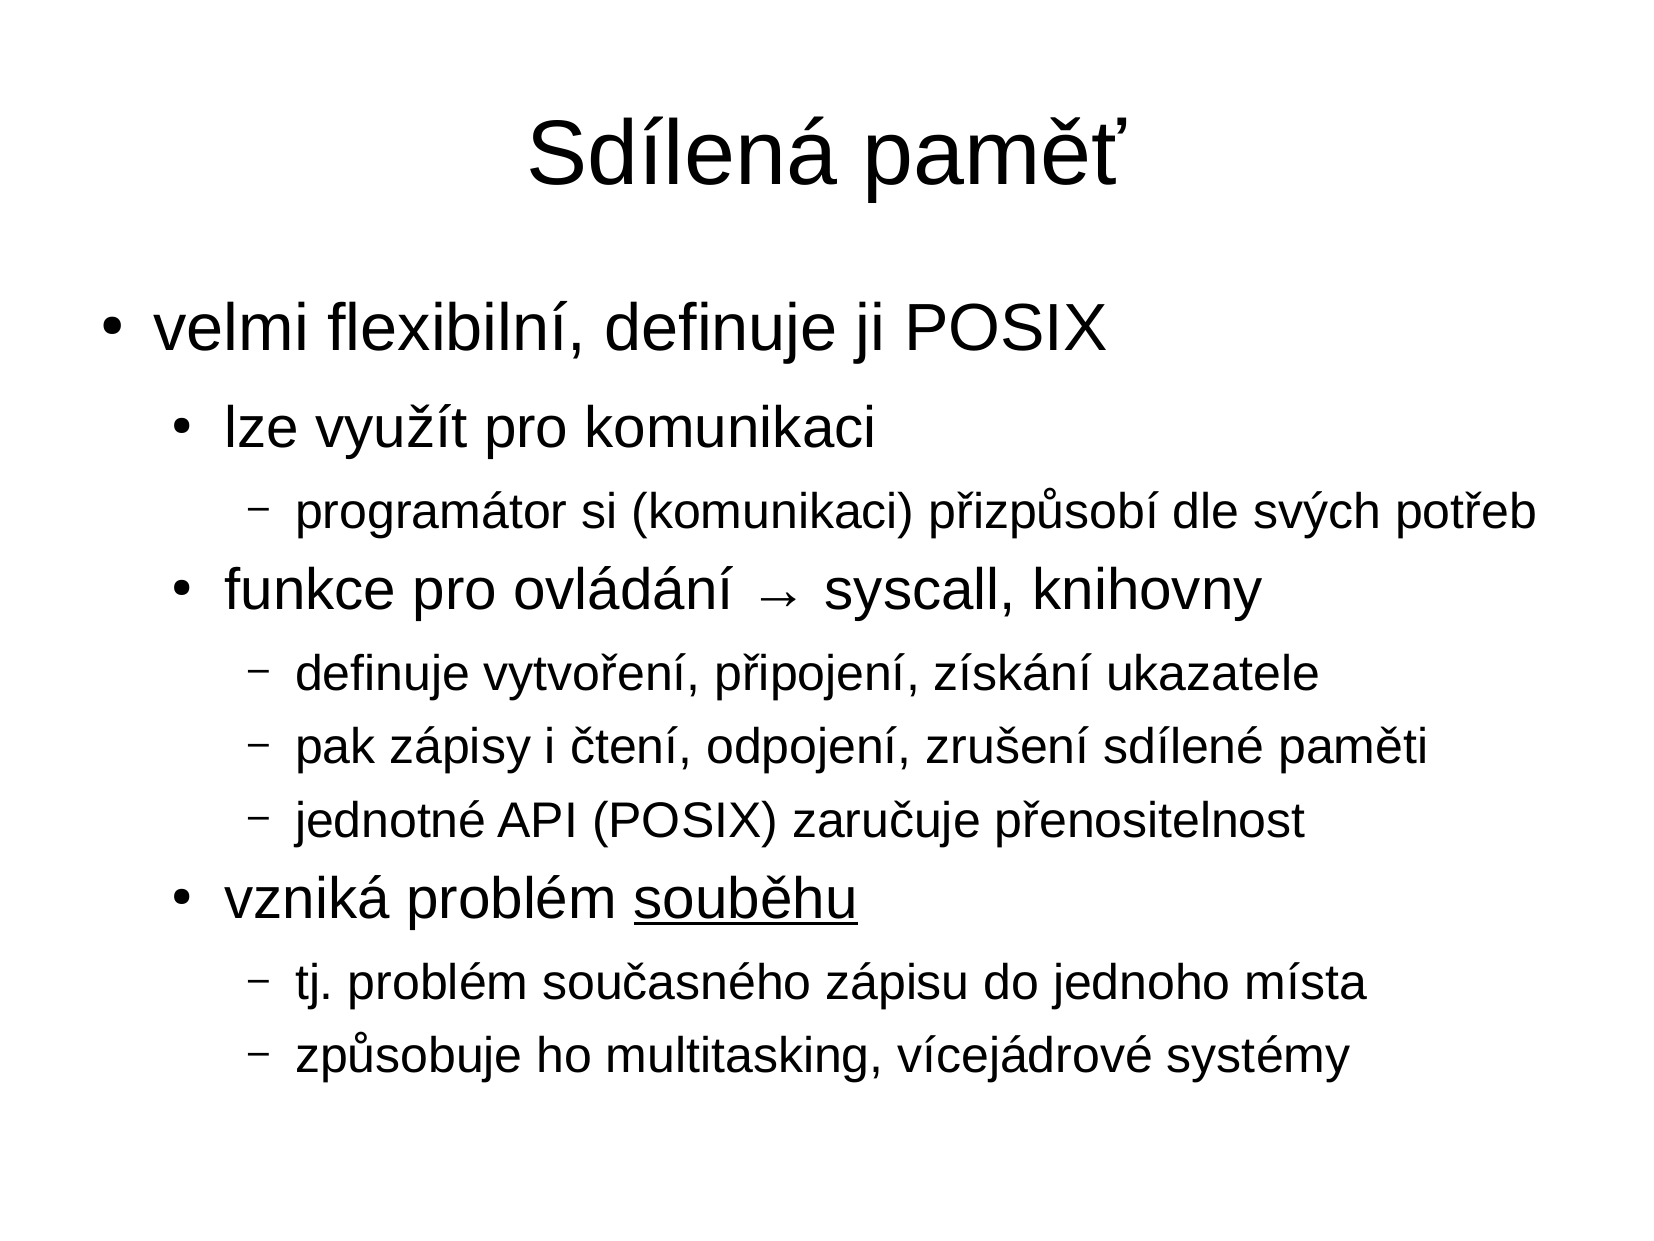

# Sdílená paměť
velmi flexibilní, definuje ji POSIX
lze využít pro komunikaci
programátor si (komunikaci) přizpůsobí dle svých potřeb
funkce pro ovládání → syscall, knihovny
definuje vytvoření, připojení, získání ukazatele
pak zápisy i čtení, odpojení, zrušení sdílené paměti
jednotné API (POSIX) zaručuje přenositelnost
vzniká problém souběhu
tj. problém současného zápisu do jednoho místa
způsobuje ho multitasking, vícejádrové systémy